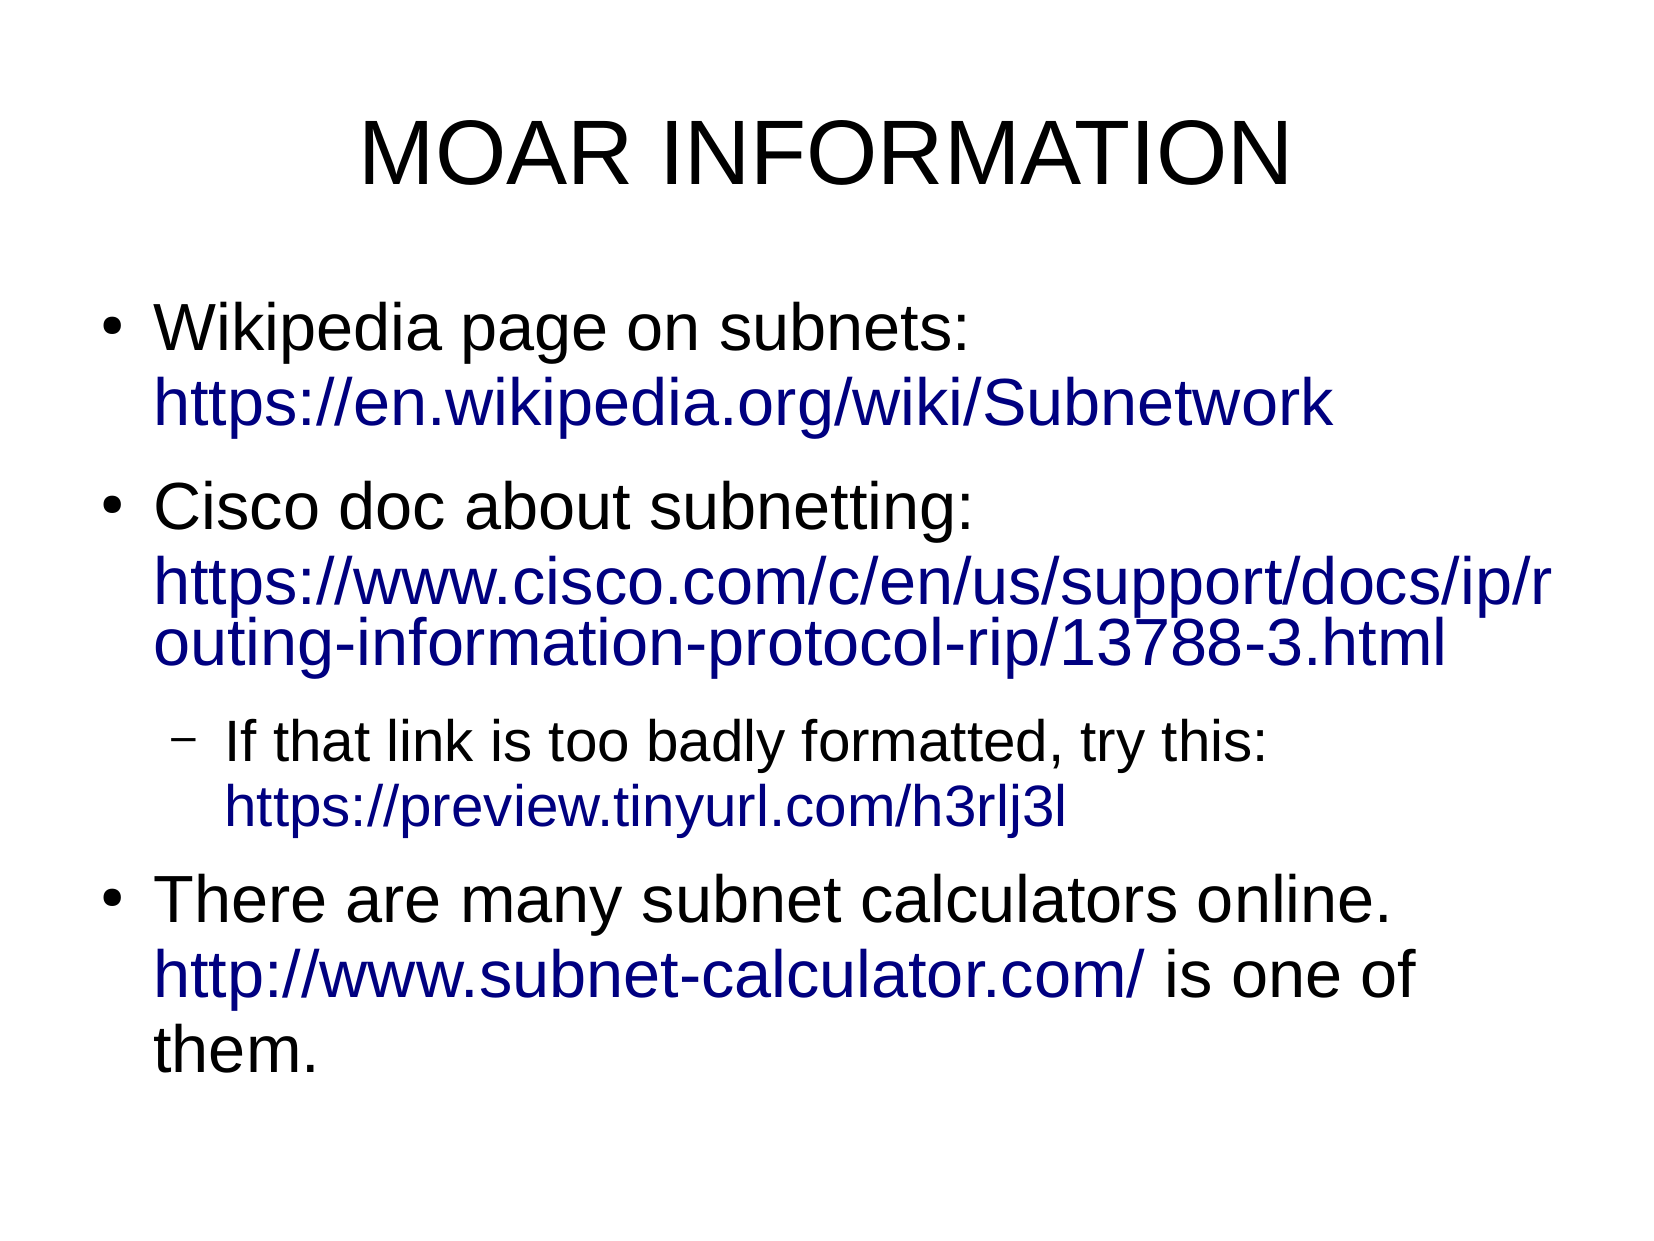

# MOAR INFORMATION
Wikipedia page on subnets: https://en.wikipedia.org/wiki/Subnetwork
Cisco doc about subnetting: https://www.cisco.com/c/en/us/support/docs/ip/routing-information-protocol-rip/13788-3.html
If that link is too badly formatted, try this: https://preview.tinyurl.com/h3rlj3l
There are many subnet calculators online. http://www.subnet-calculator.com/ is one of them.